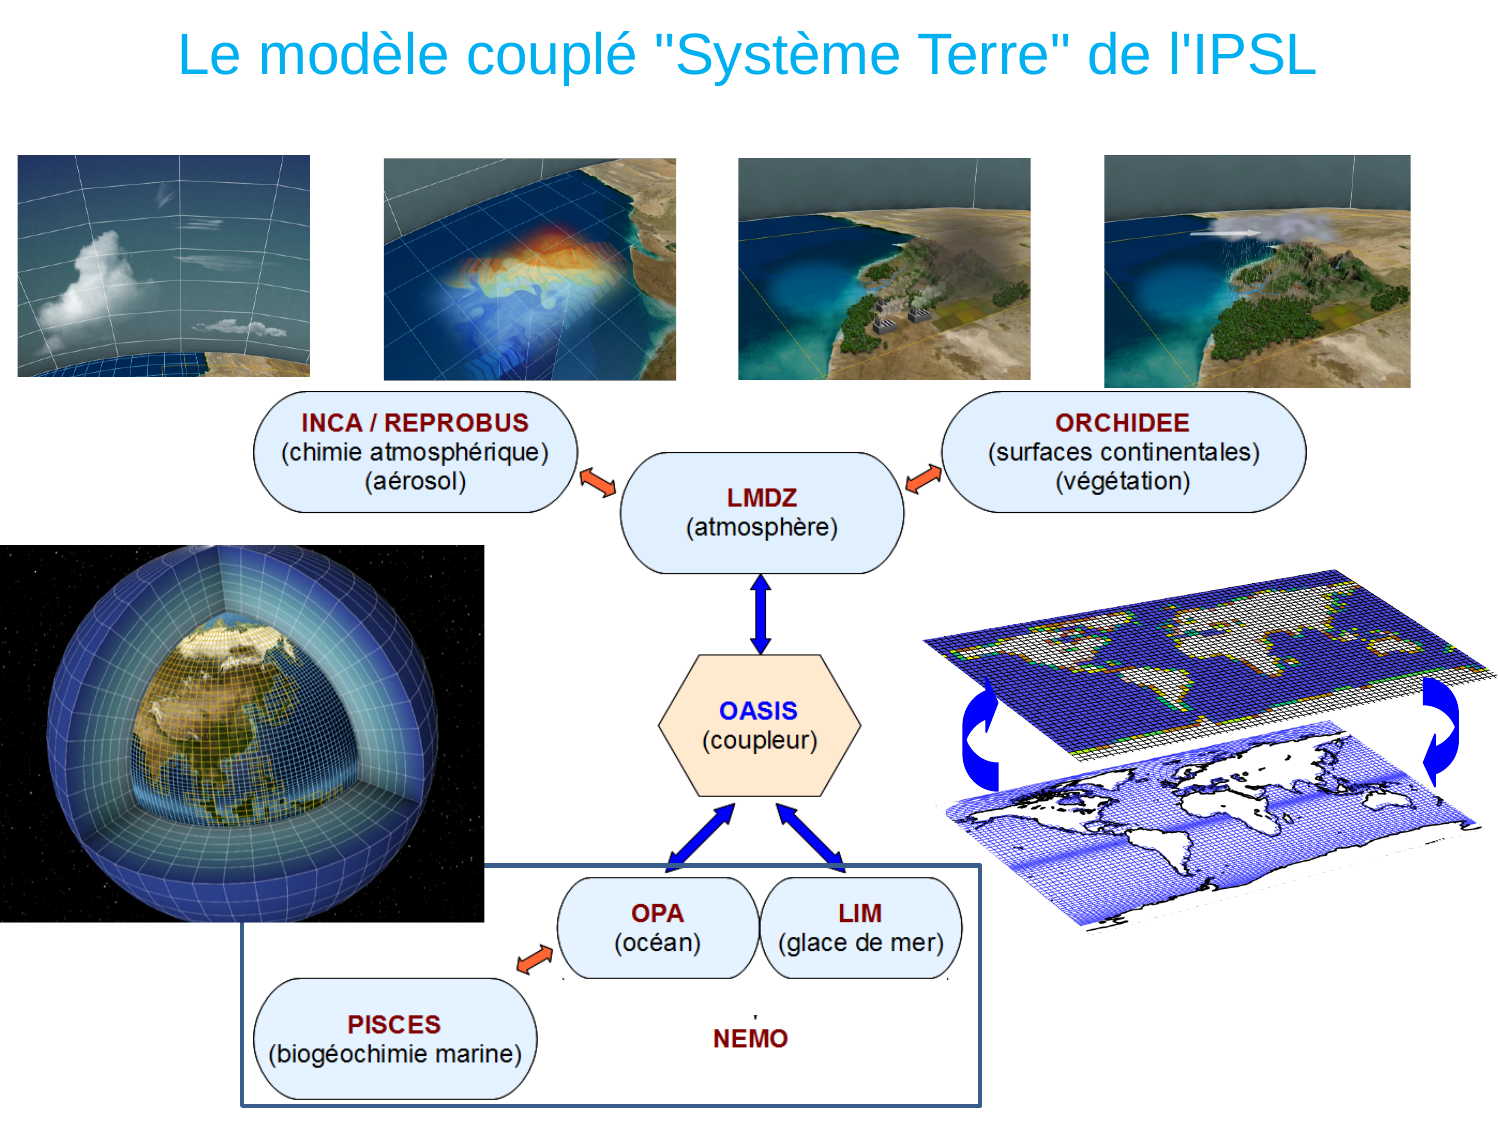

# Le modèle couplé "Système Terre" de l'IPSL